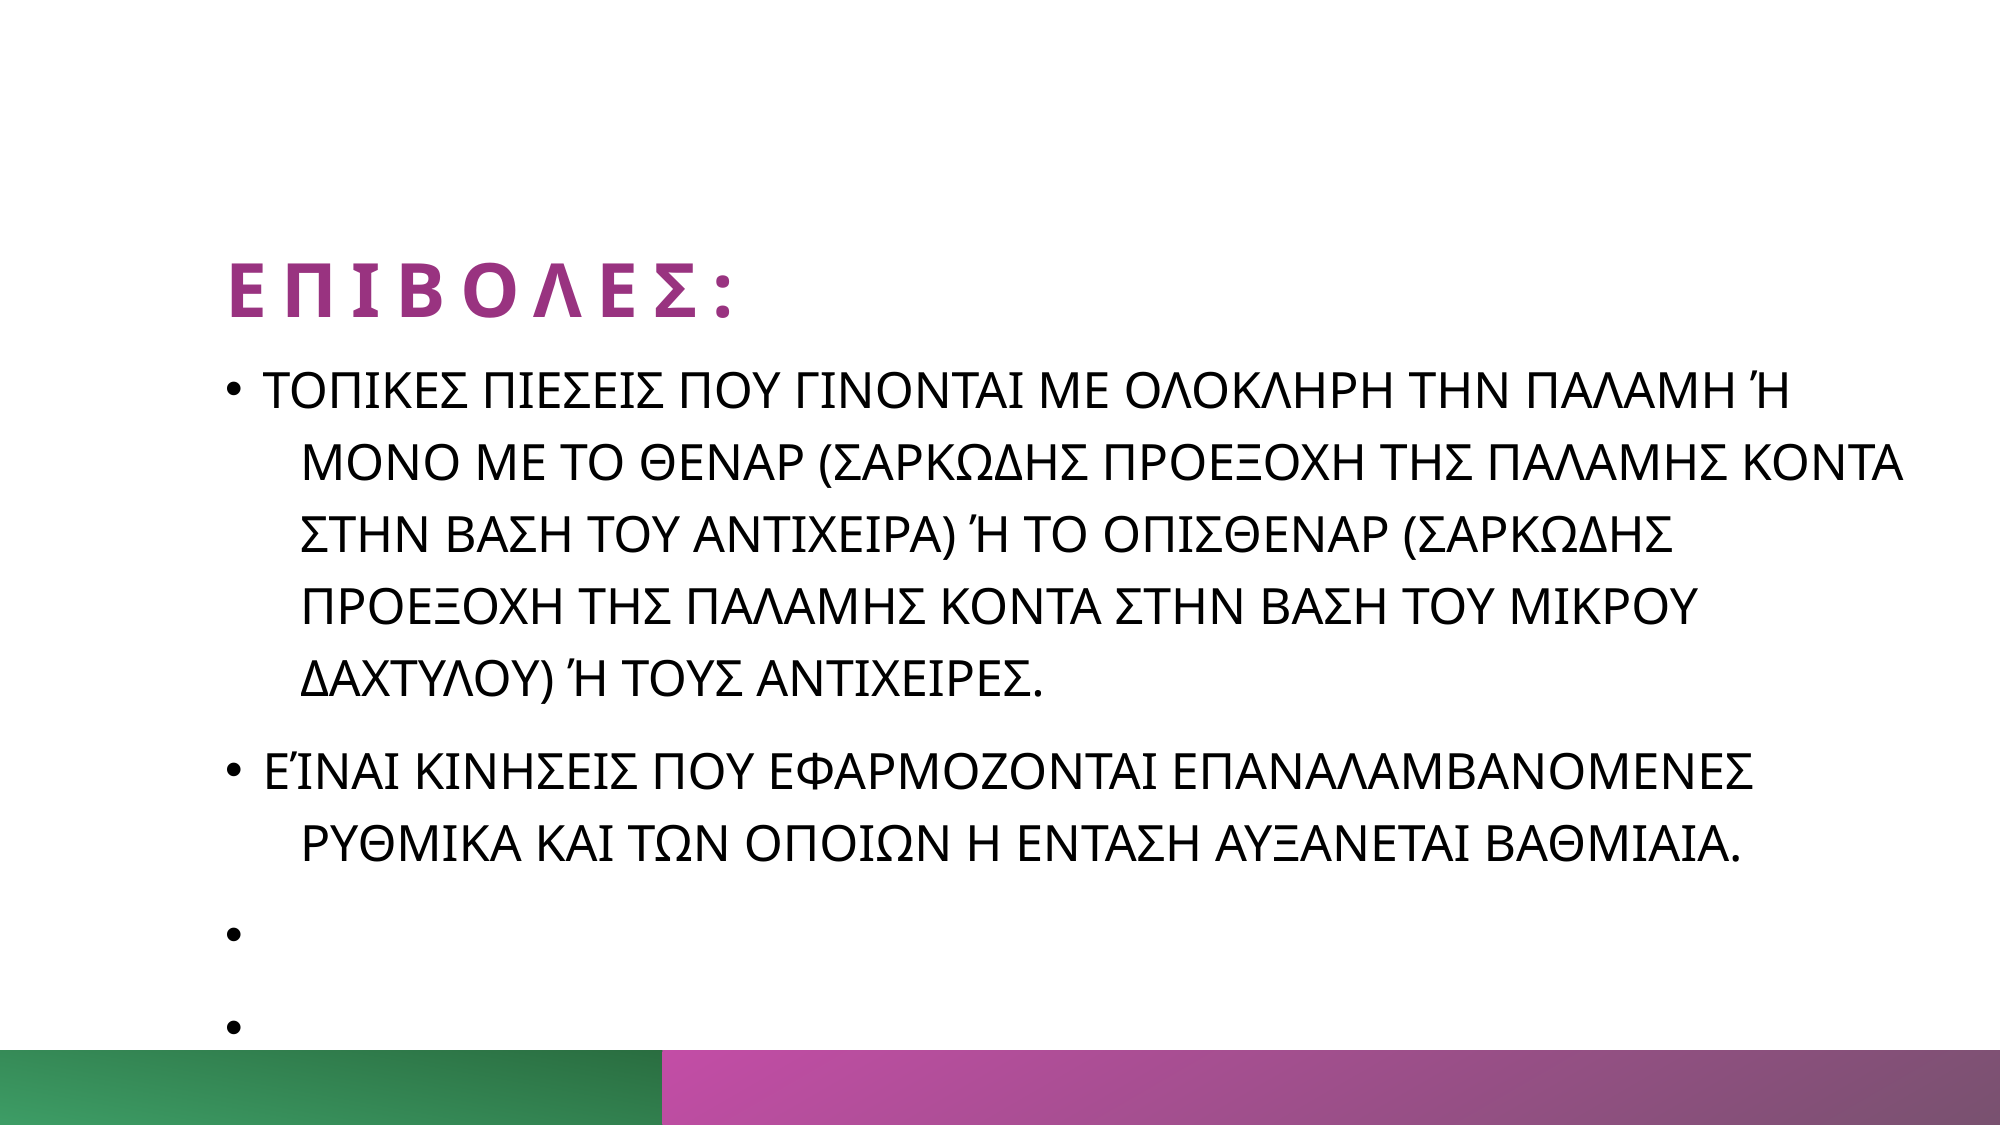

# ΕΠΙΒΟΛΕΣ:
ΤΟΠΙΚΕΣ ΠΙΕΣΕΙΣ ΠΟΥ ΓΙΝΟΝΤΑΙ ΜΕ ΟΛΟΚΛΗΡΗ ΤΗΝ ΠΑΛΑΜΗ Ή ΜΟΝΟ ΜΕ ΤΟ ΘΕΝΑΡ (ΣΑΡΚΩΔΗΣ ΠΡΟΕΞΟΧΗ ΤΗΣ ΠΑΛΑΜΗΣ ΚΟΝΤΑ ΣΤΗΝ ΒΑΣΗ ΤΟΥ ΑΝΤΙΧΕΙΡΑ) Ή ΤΟ ΟΠΙΣΘΕΝΑΡ (ΣΑΡΚΩΔΗΣ ΠΡΟΕΞΟΧΗ ΤΗΣ ΠΑΛΑΜΗΣ ΚΟΝΤΑ ΣΤΗΝ ΒΑΣΗ ΤΟΥ ΜΙΚΡΟΥ ΔΑΧΤΥΛΟΥ) Ή ΤΟΥΣ ΑΝΤΙΧΕΙΡΕΣ.
ΕΊΝΑΙ ΚΙΝΗΣΕΙΣ ΠΟΥ ΕΦΑΡΜΟΖΟΝΤΑΙ ΕΠΑΝΑΛΑΜΒΑΝΟΜΕΝΕΣ ΡΥΘΜΙΚΑ ΚΑΙ ΤΩΝ ΟΠΟΙΩΝ Η ΕΝΤΑΣΗ ΑΥΞΑΝΕΤΑΙ ΒΑΘΜΙΑΙΑ.